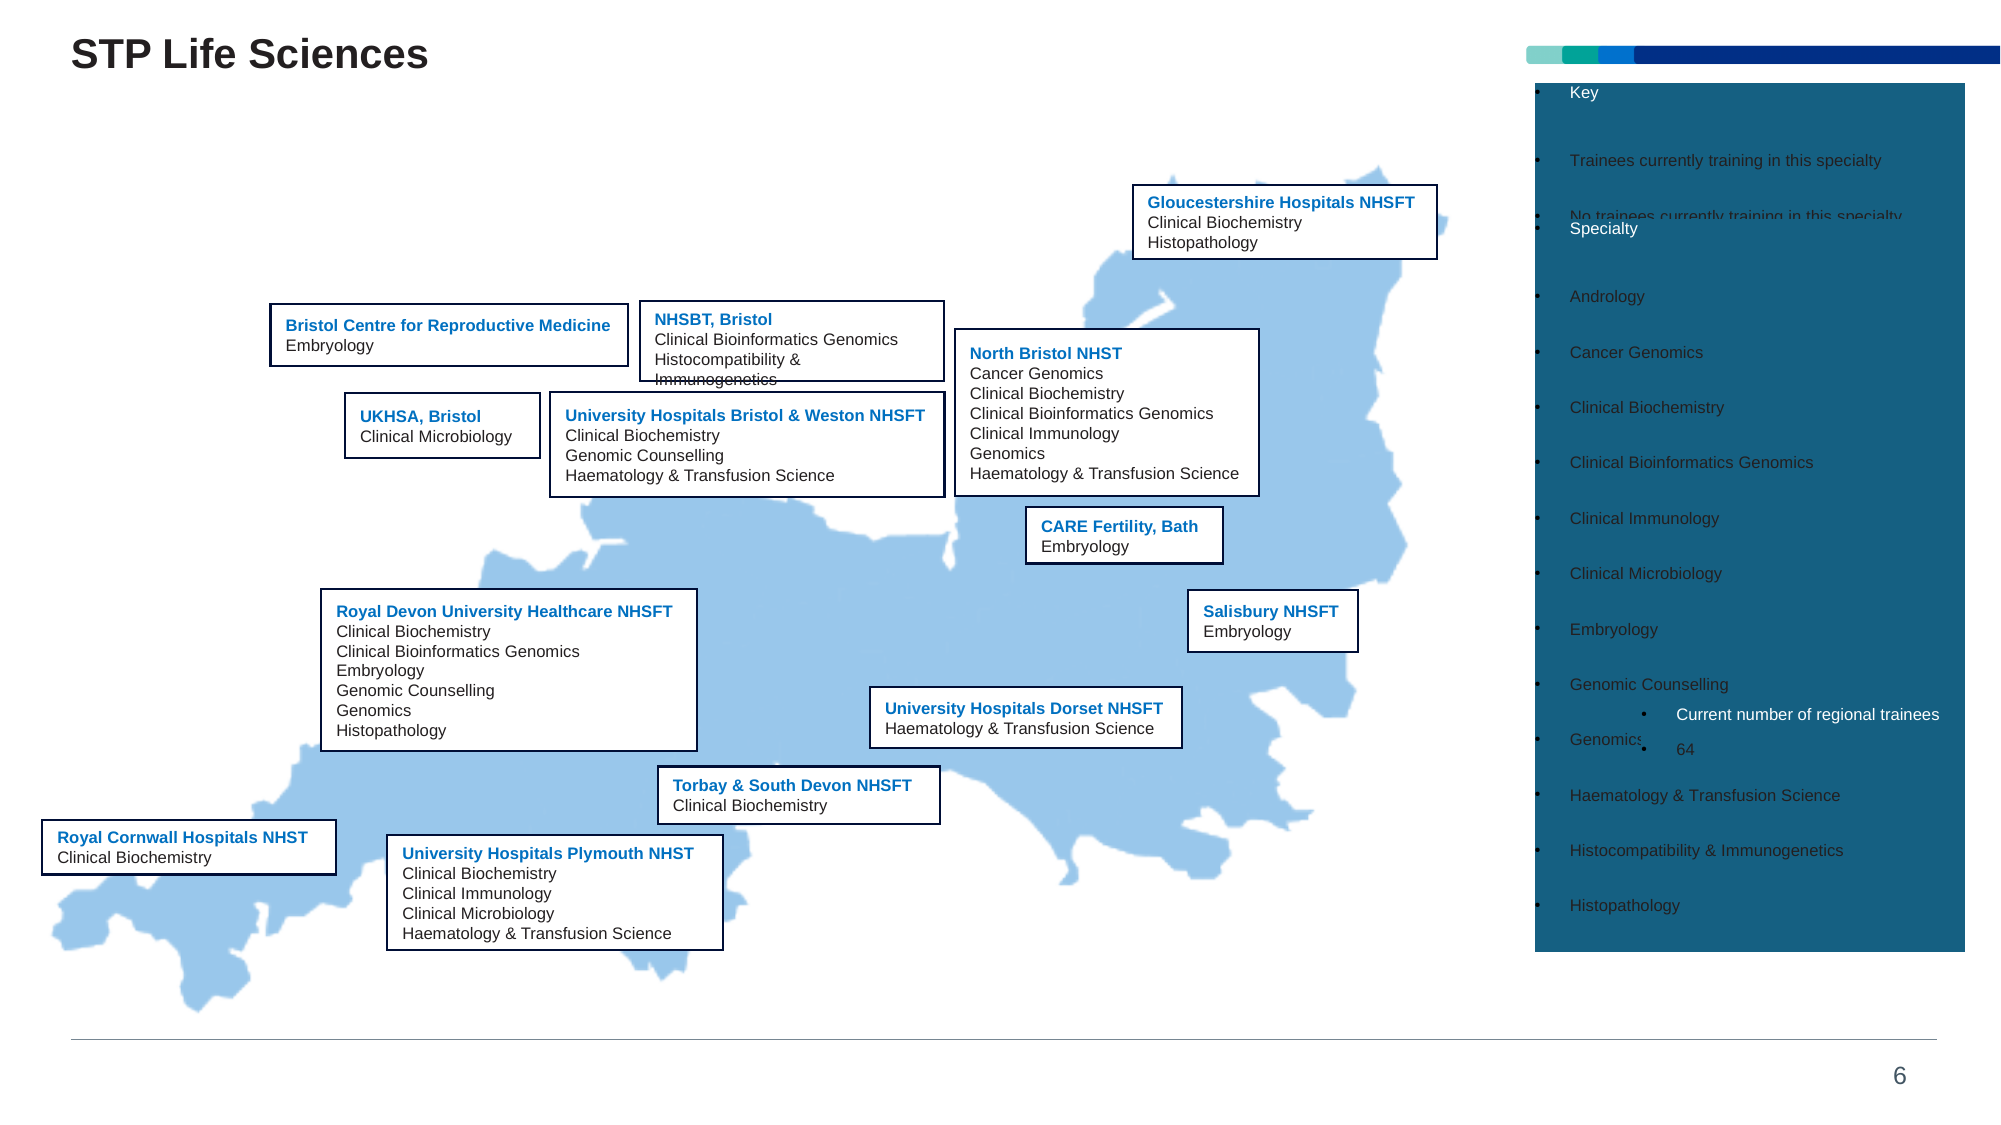

# STP Life Sciences
| Key | |
| --- | --- |
| Trainees currently training in this specialty | |
| No trainees currently training in this specialty | |
Gloucestershire Hospitals NHSFT
Clinical Biochemistry
Histopathology
| Specialty | |
| --- | --- |
| Andrology | |
| Cancer Genomics | |
| Clinical Biochemistry | |
| Clinical Bioinformatics Genomics | |
| Clinical Immunology | |
| Clinical Microbiology | |
| Embryology | |
| Genomic Counselling | |
| Genomics | |
| Haematology & Transfusion Science | |
| Histocompatibility & Immunogenetics | |
| Histopathology | |
NHSBT, Bristol
Clinical Bioinformatics Genomics
Histocompatibility & Immunogenetics
Bristol Centre for Reproductive Medicine
Embryology
North Bristol NHST
Cancer Genomics
Clinical Biochemistry
Clinical Bioinformatics Genomics
Clinical Immunology
Genomics
Haematology & Transfusion Science
University Hospitals Bristol & Weston NHSFT
Clinical Biochemistry
Genomic Counselling
Haematology & Transfusion Science
UKHSA, Bristol
Clinical Microbiology
CARE Fertility, Bath
Embryology
Royal Devon University Healthcare NHSFT
Clinical Biochemistry
Clinical Bioinformatics Genomics
Embryology
Genomic Counselling
Genomics
Histopathology
Salisbury NHSFT
Embryology
University Hospitals Dorset NHSFT
Haematology & Transfusion Science
| Current number of regional trainees |
| --- |
| 64 |
Torbay & South Devon NHSFT
Clinical Biochemistry
Royal Cornwall Hospitals NHST
Clinical Biochemistry
University Hospitals Plymouth NHST
Clinical Biochemistry
Clinical Immunology
Clinical Microbiology
Haematology & Transfusion Science